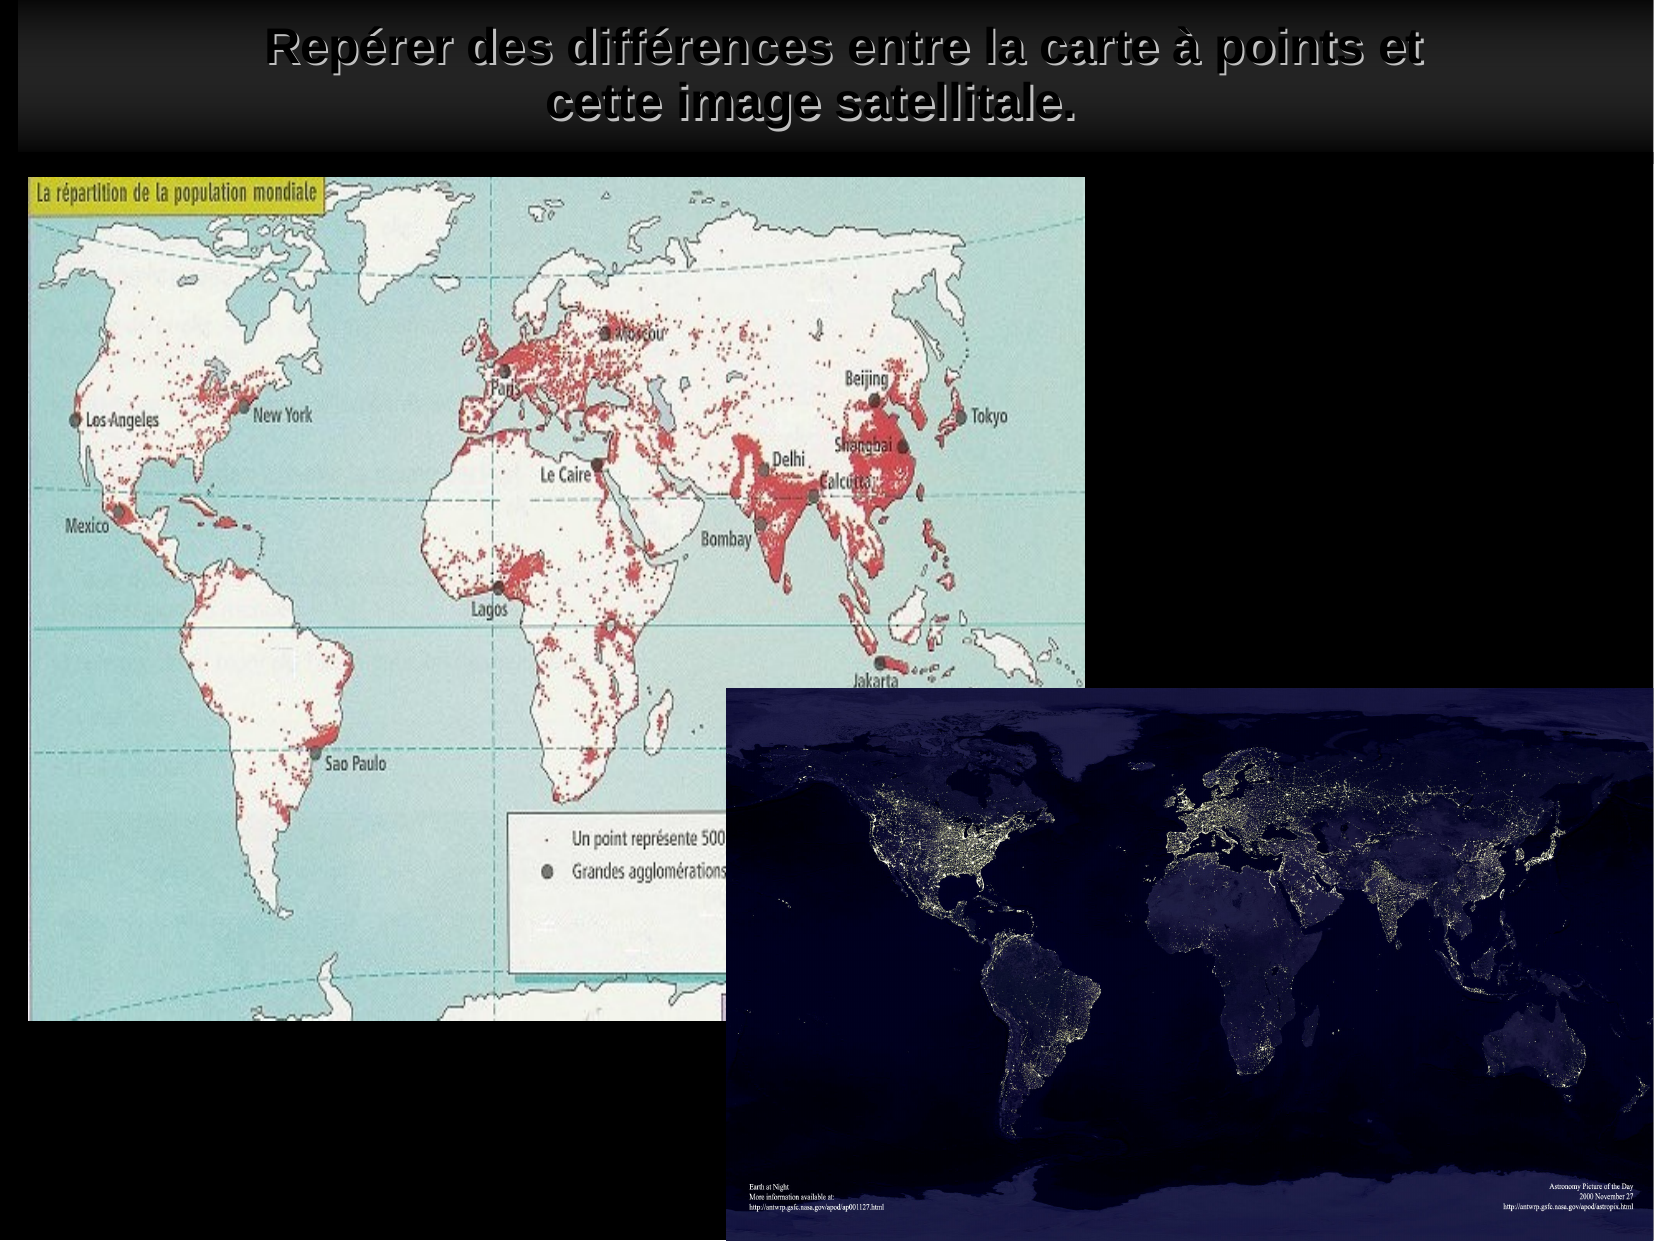

Repérer des différences entre la carte à points et
 				cette image satellitale.